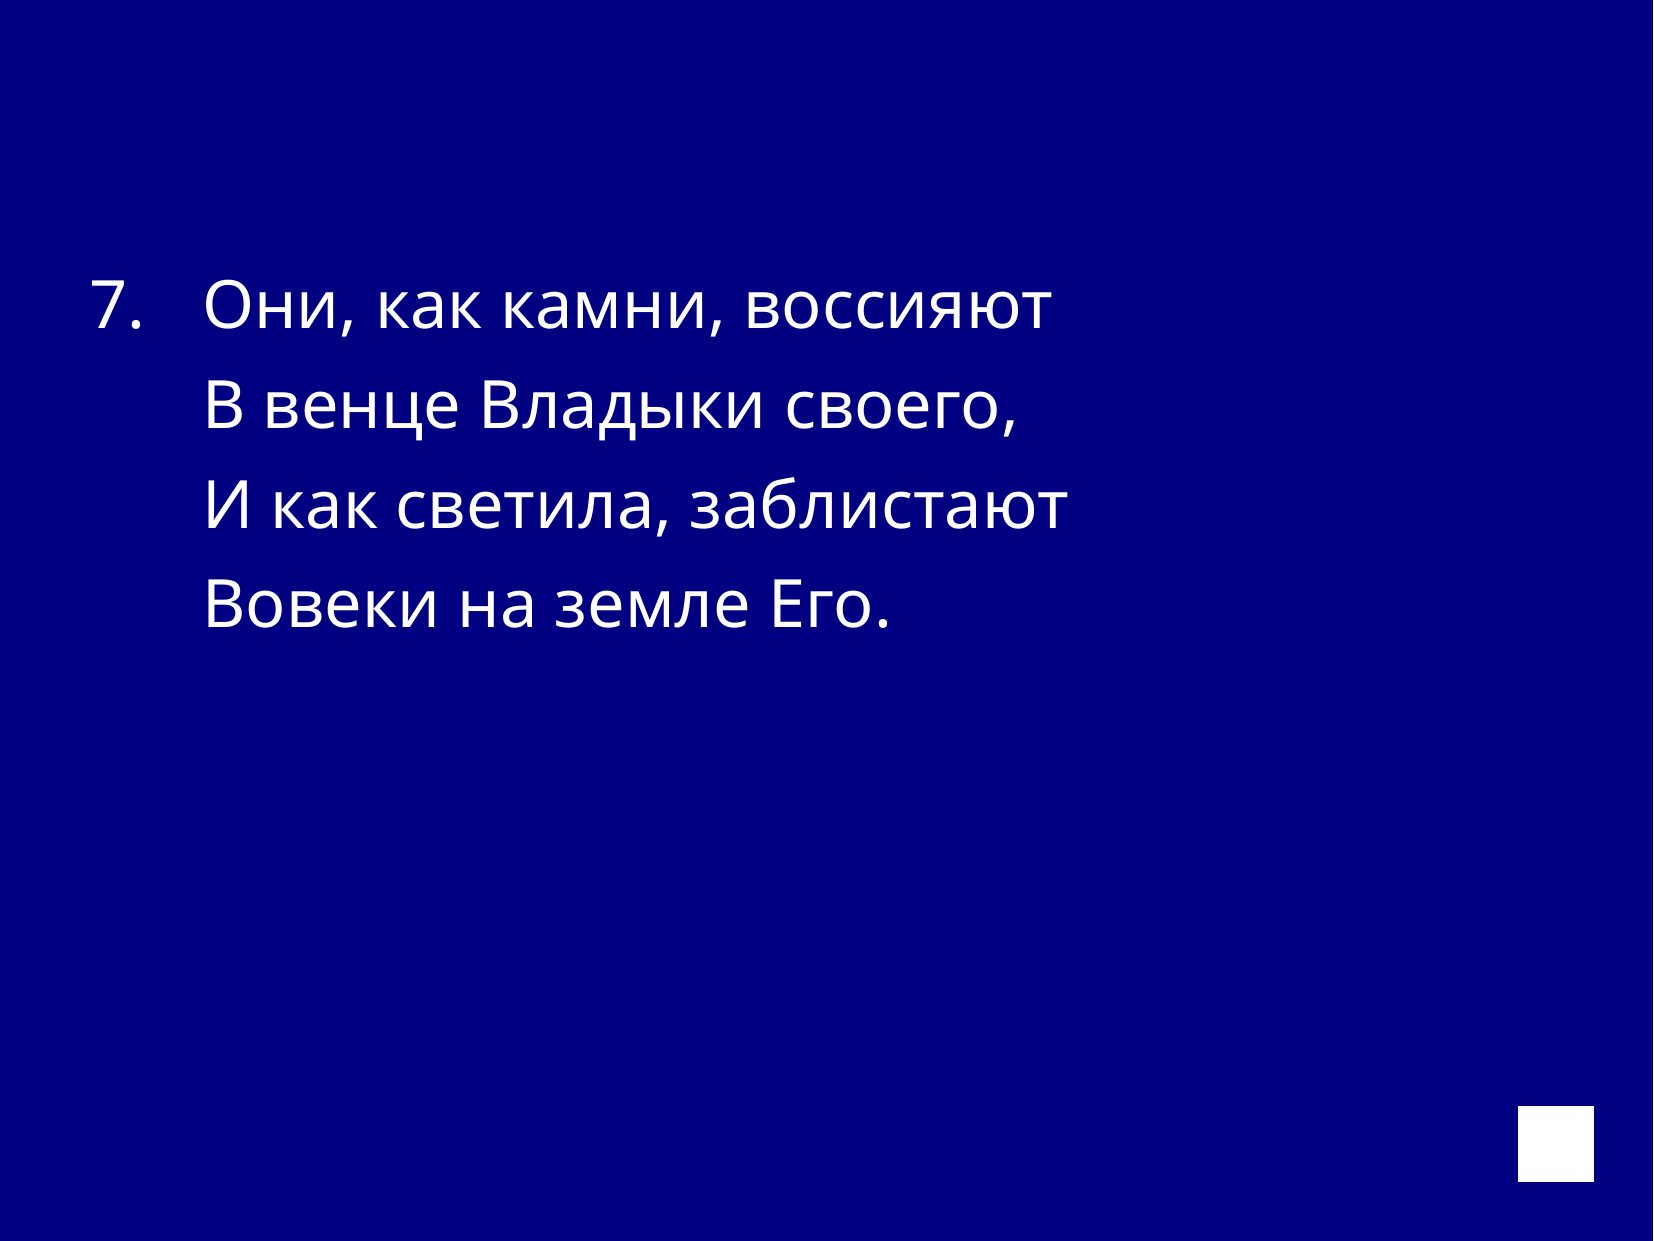

7.	Они, как камни, воссияют
	В венце Владыки своего,
	И как светила, заблистают
	Вовеки на земле Его.